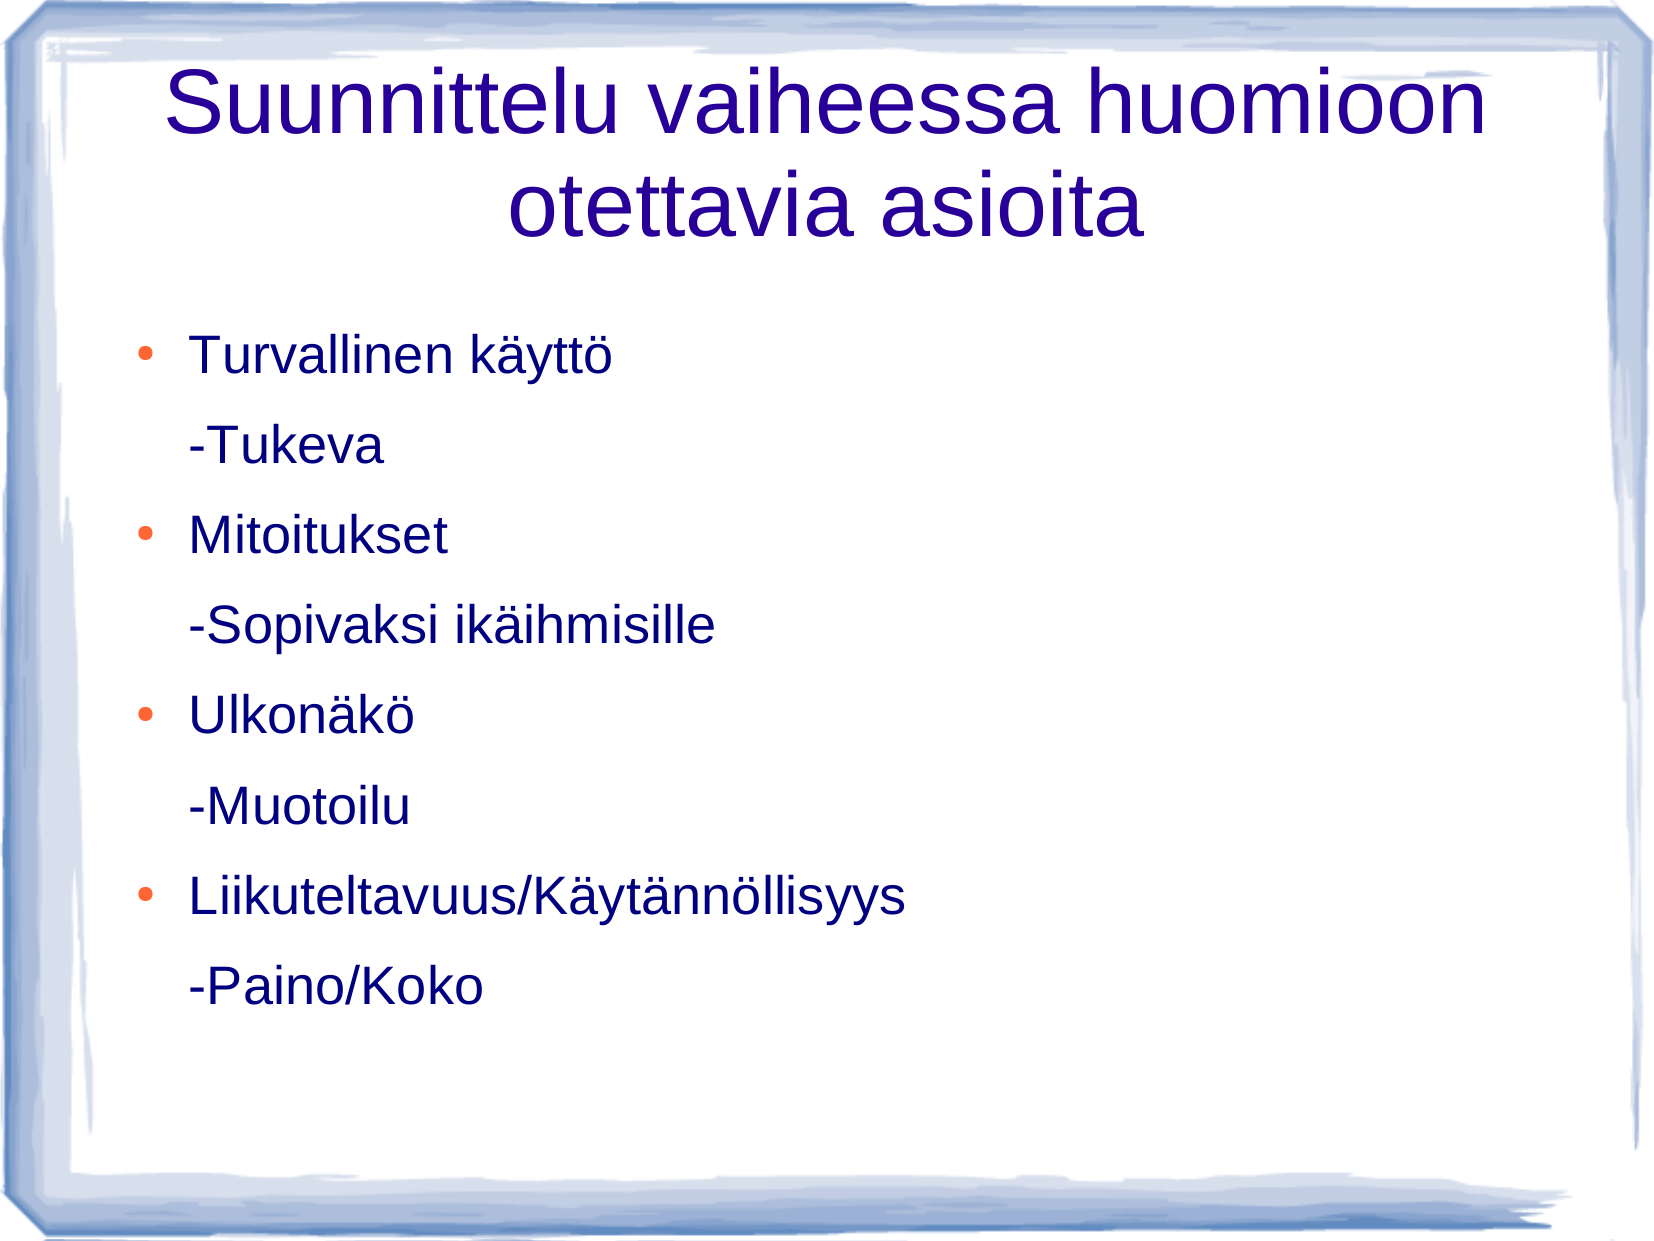

# Suunnittelu vaiheessa huomioon otettavia asioita
Turvallinen käyttö
-Tukeva
Mitoitukset
-Sopivaksi ikäihmisille
Ulkonäkö
-Muotoilu
Liikuteltavuus/Käytännöllisyys
-Paino/Koko